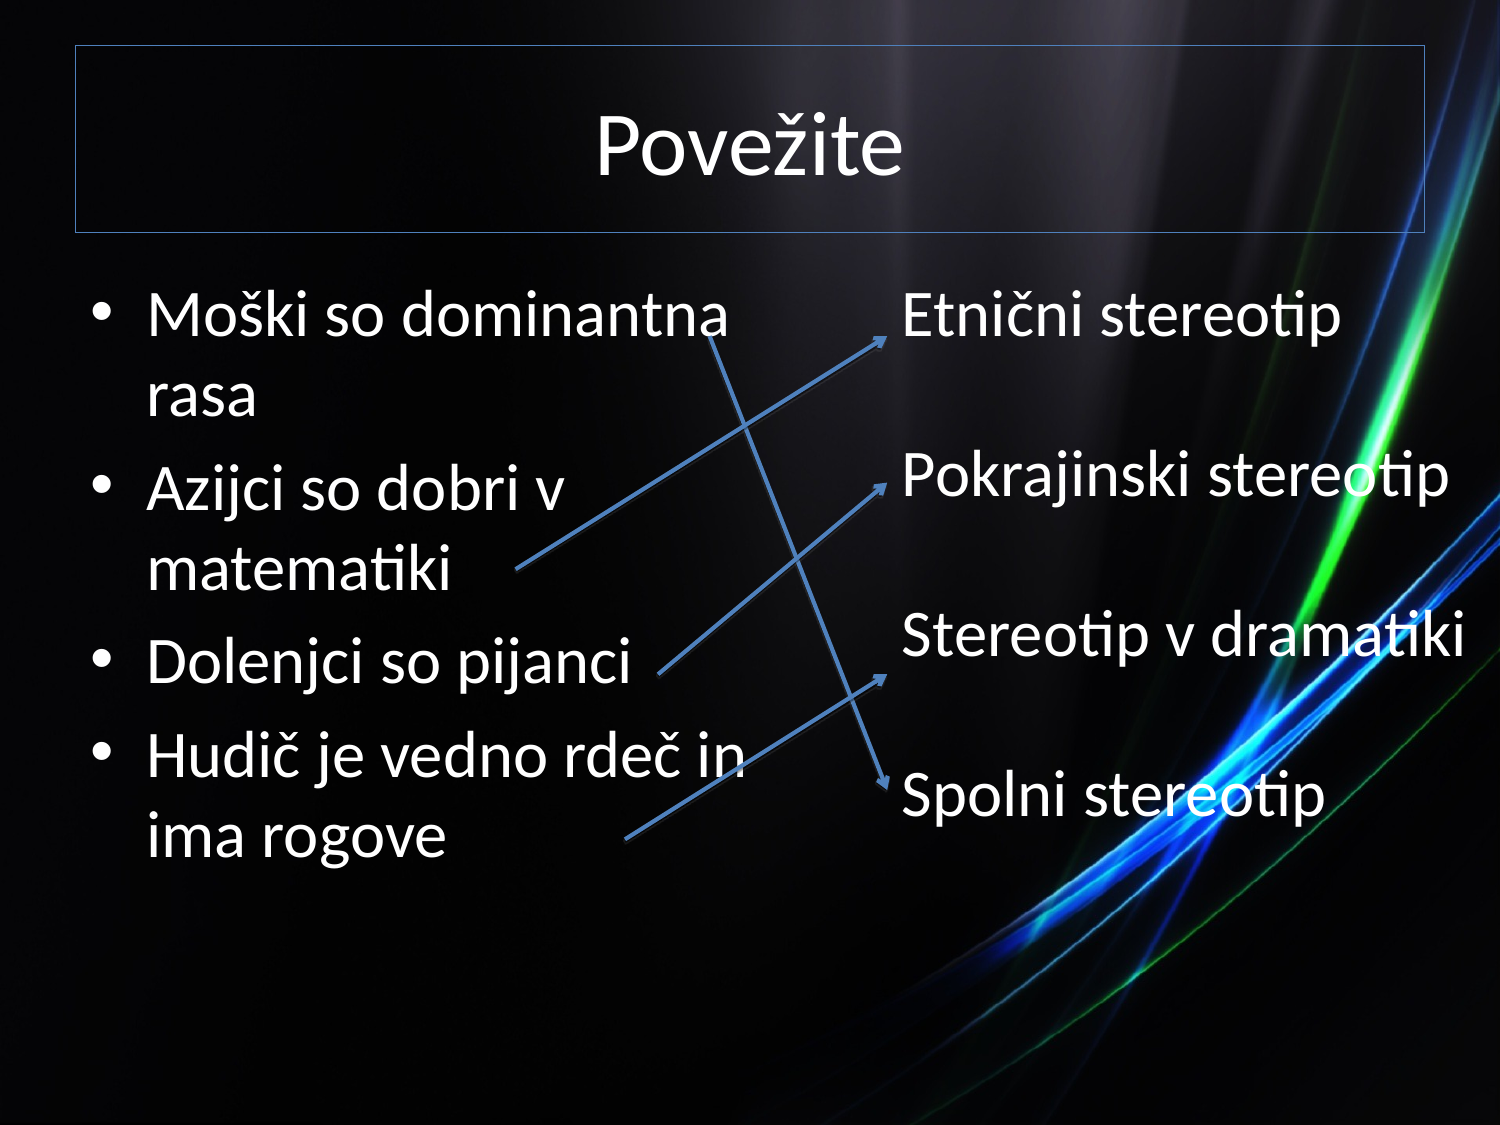

# Povežite
Moški so dominantna rasa
Azijci so dobri v matematiki
Dolenjci so pijanci
Hudič je vedno rdeč in ima rogove
Etnični stereotip
Pokrajinski stereotip
Stereotip v dramatiki
Spolni stereotip